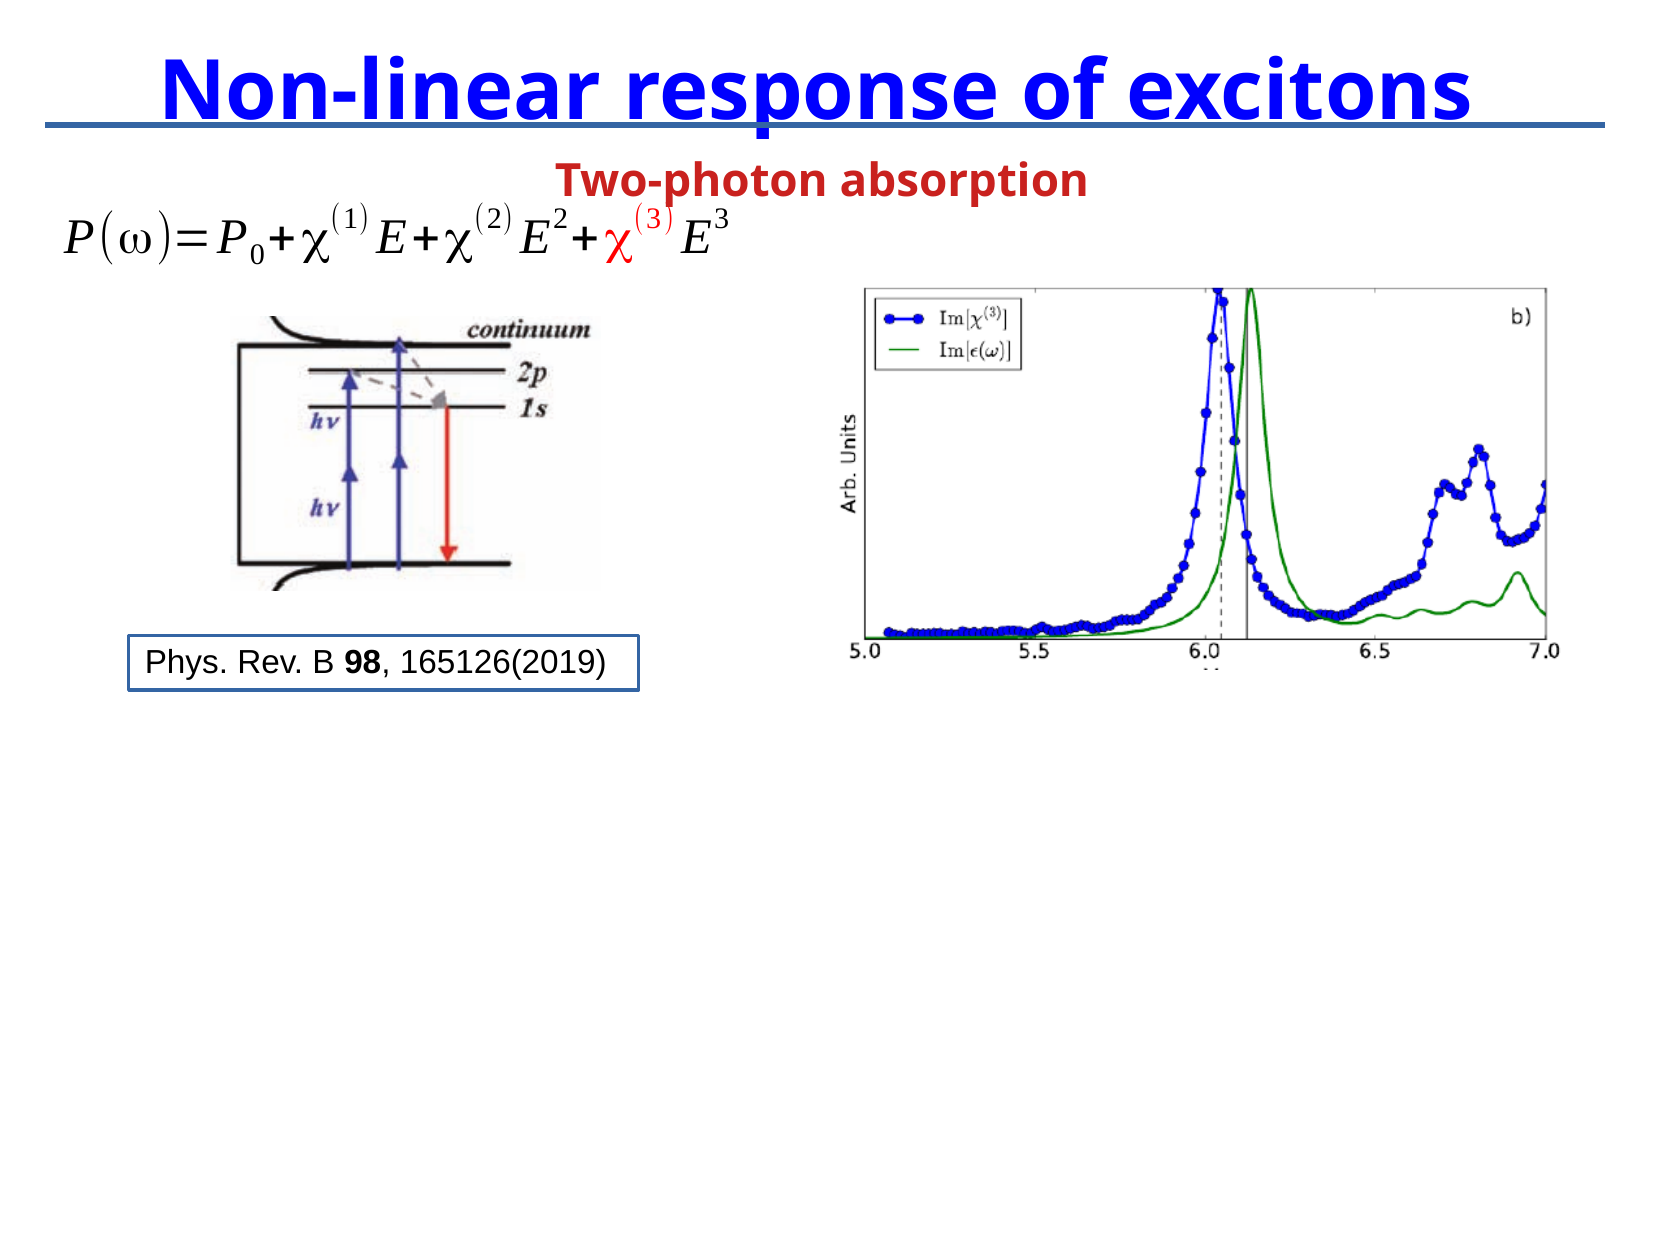

# Non-linear response of excitons
Two-photon absorption
Phys. Rev. B 98, 165126(2019)